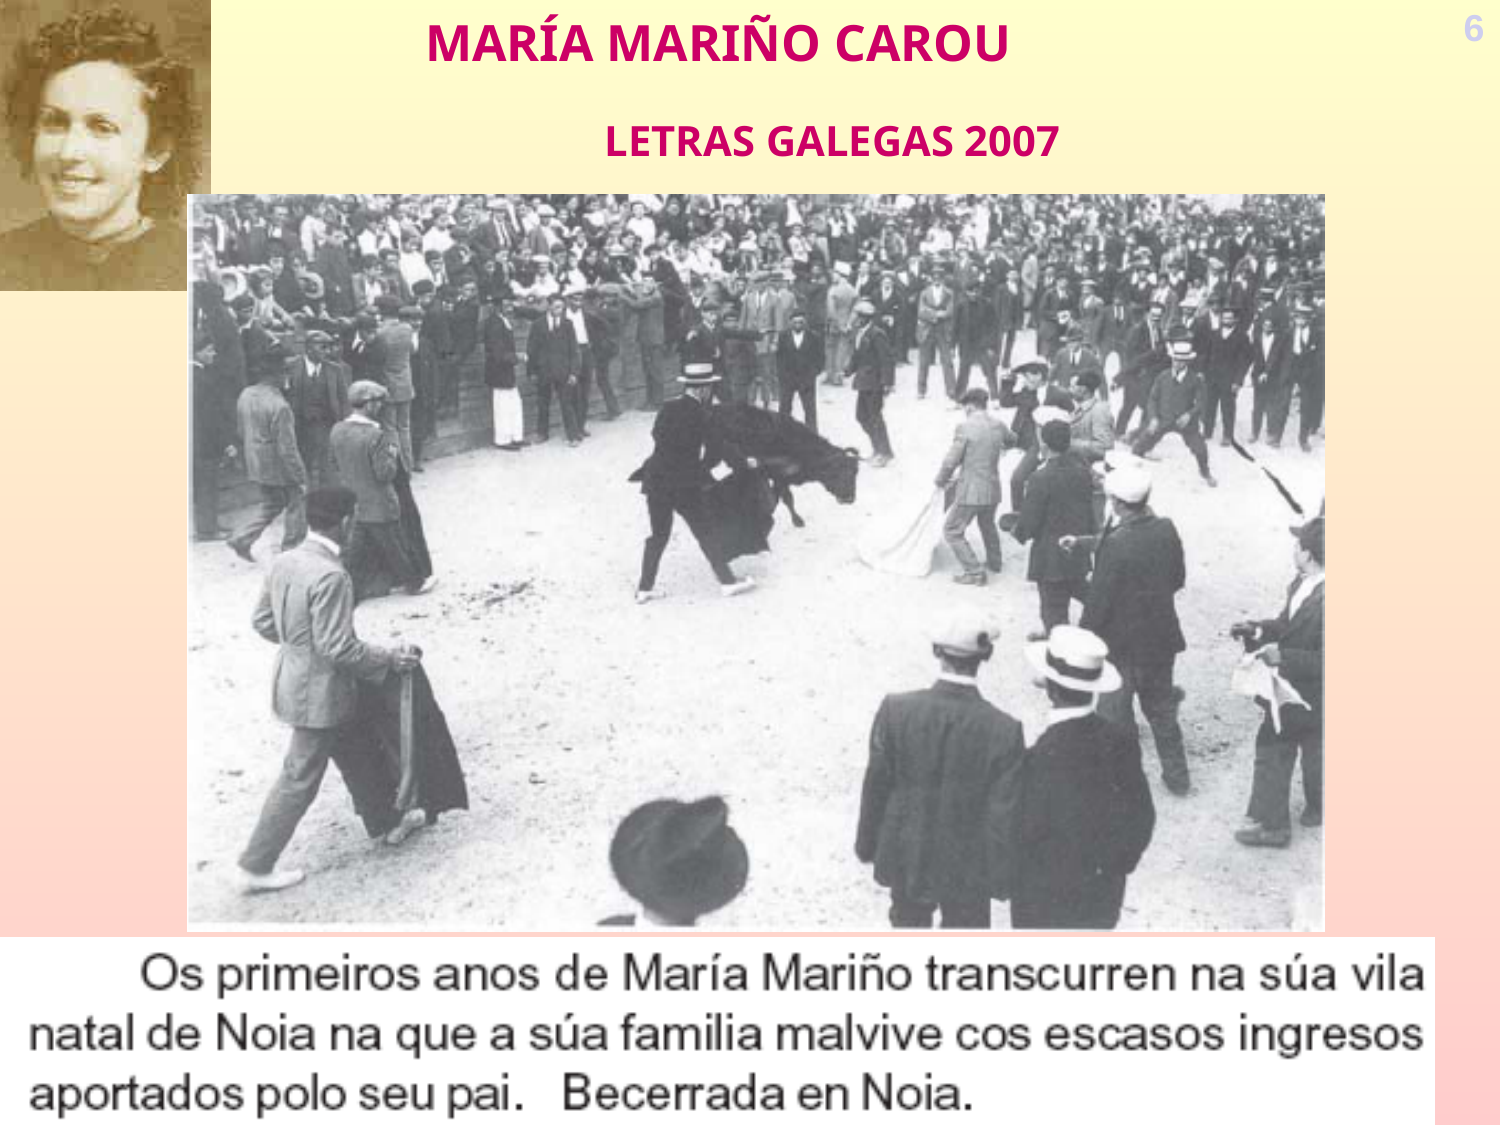

MARÍA MARIÑO CAROU
6
LETRAS GALEGAS 2007